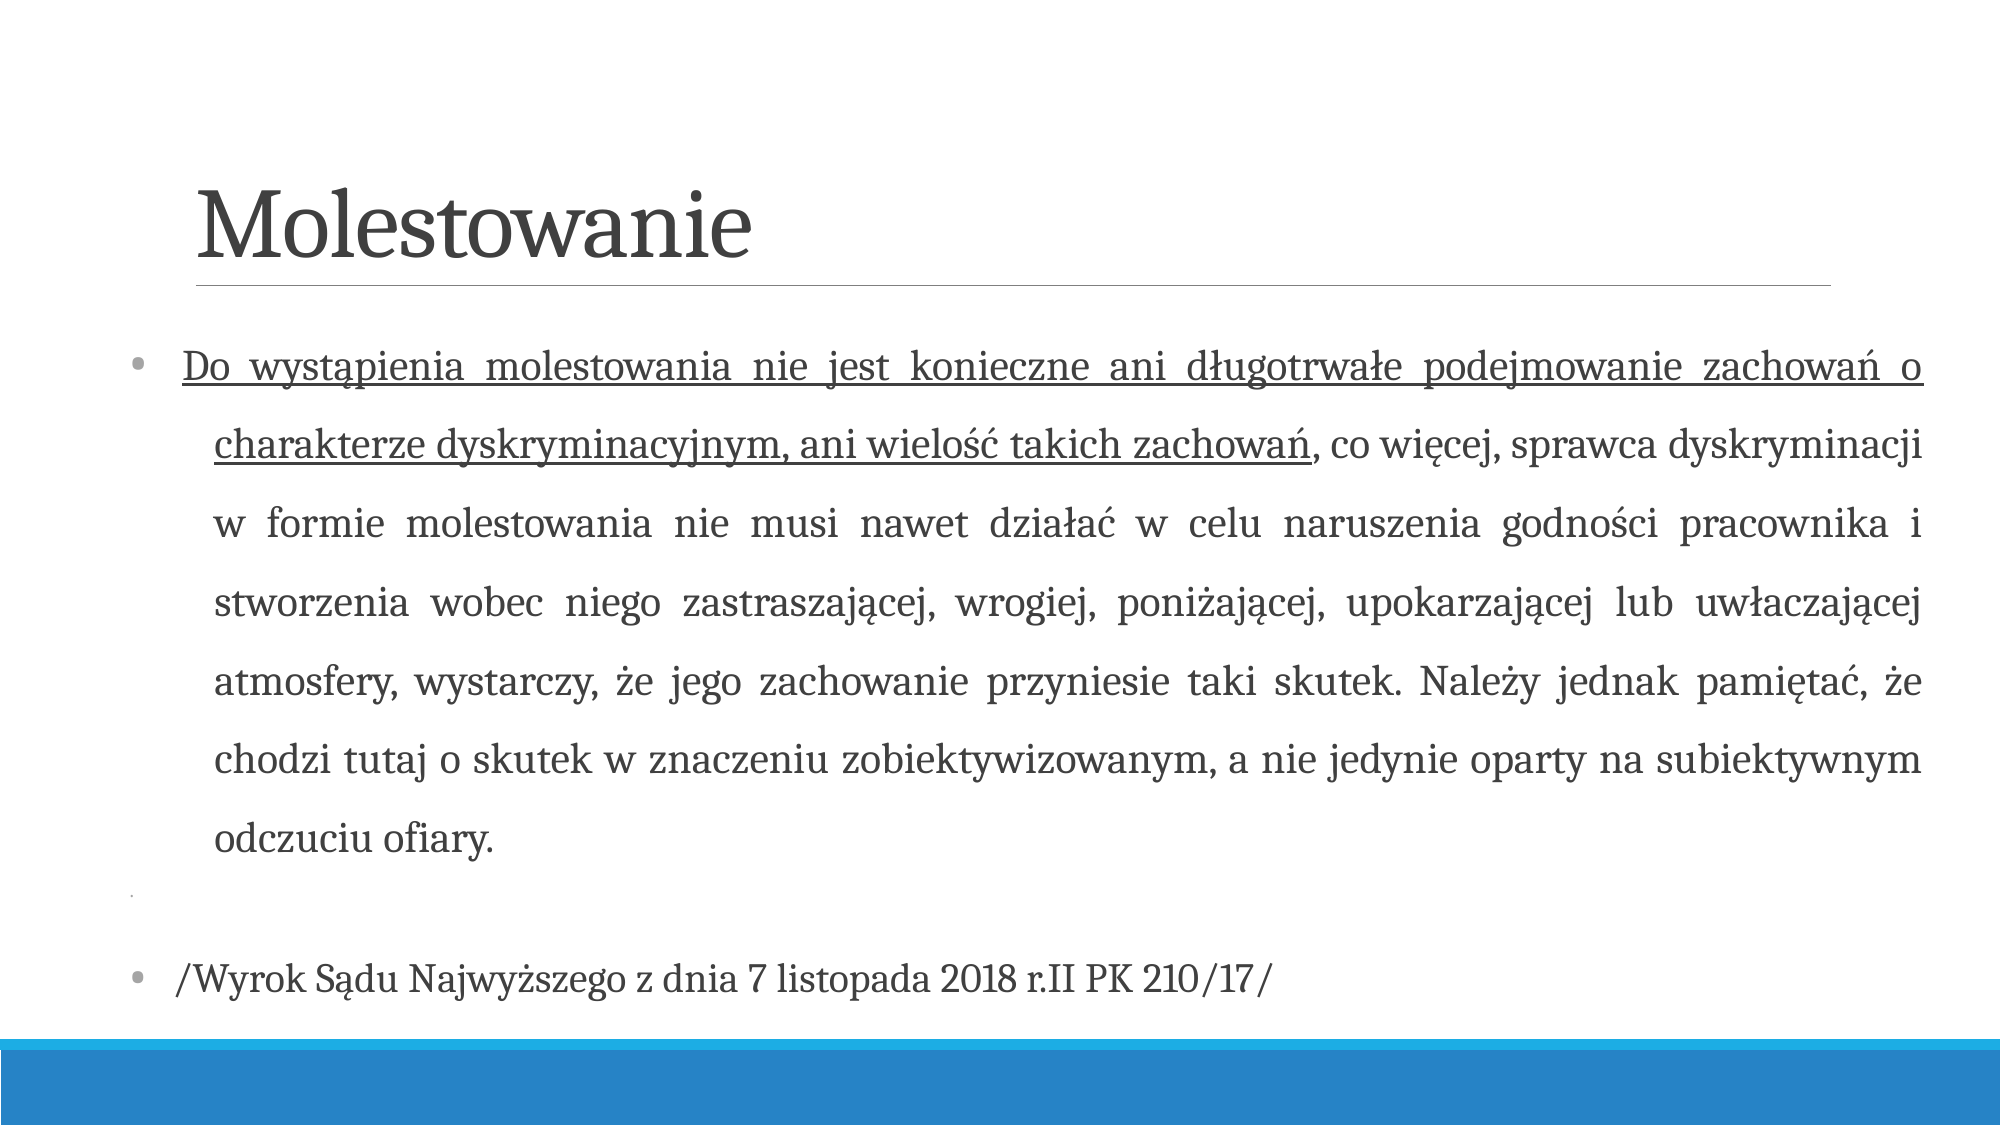

# Molestowanie
 Do wystąpienia molestowania nie jest konieczne ani długotrwałe podejmowanie zachowań o charakterze dyskryminacyjnym, ani wielość takich zachowań, co więcej, sprawca dyskryminacji w formie molestowania nie musi nawet działać w celu naruszenia godności pracownika i stworzenia wobec niego zastraszającej, wrogiej, poniżającej, upokarzającej lub uwłaczającej atmosfery, wystarczy, że jego zachowanie przyniesie taki skutek. Należy jednak pamiętać, że chodzi tutaj o skutek w znaczeniu zobiektywizowanym, a nie jedynie oparty na subiektywnym odczuciu ofiary.
/Wyrok Sądu Najwyższego z dnia 7 listopada 2018 r.II PK 210/17/